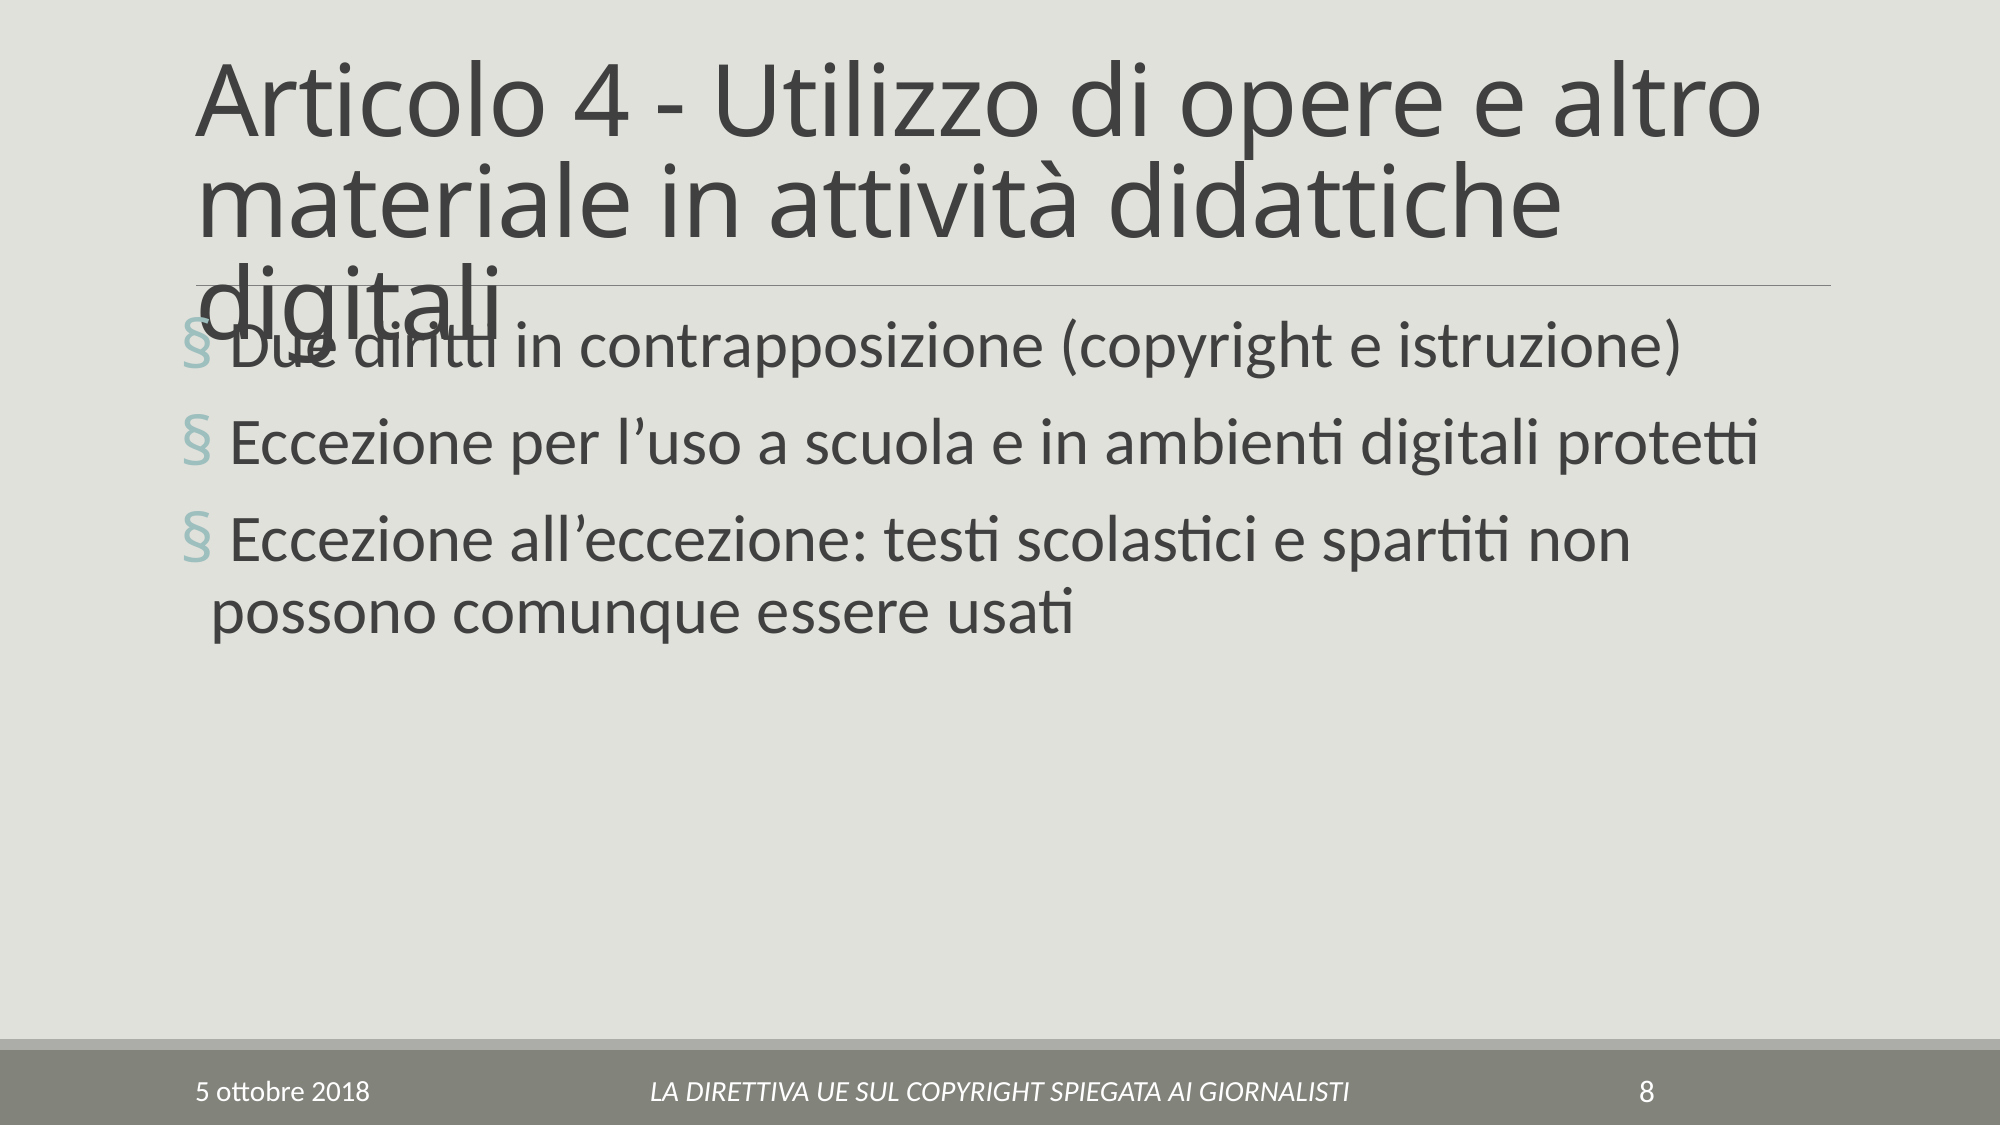

# Articolo 4 - Utilizzo di opere e altro materiale in attività didattiche digitali
 Due diritti in contrapposizione (copyright e istruzione)
 Eccezione per l’uso a scuola e in ambienti digitali protetti
 Eccezione all’eccezione: testi scolastici e spartiti non possono comunque essere usati
5 ottobre 2018
La direttiva Ue sul copyright spiegata ai giornalisti
8